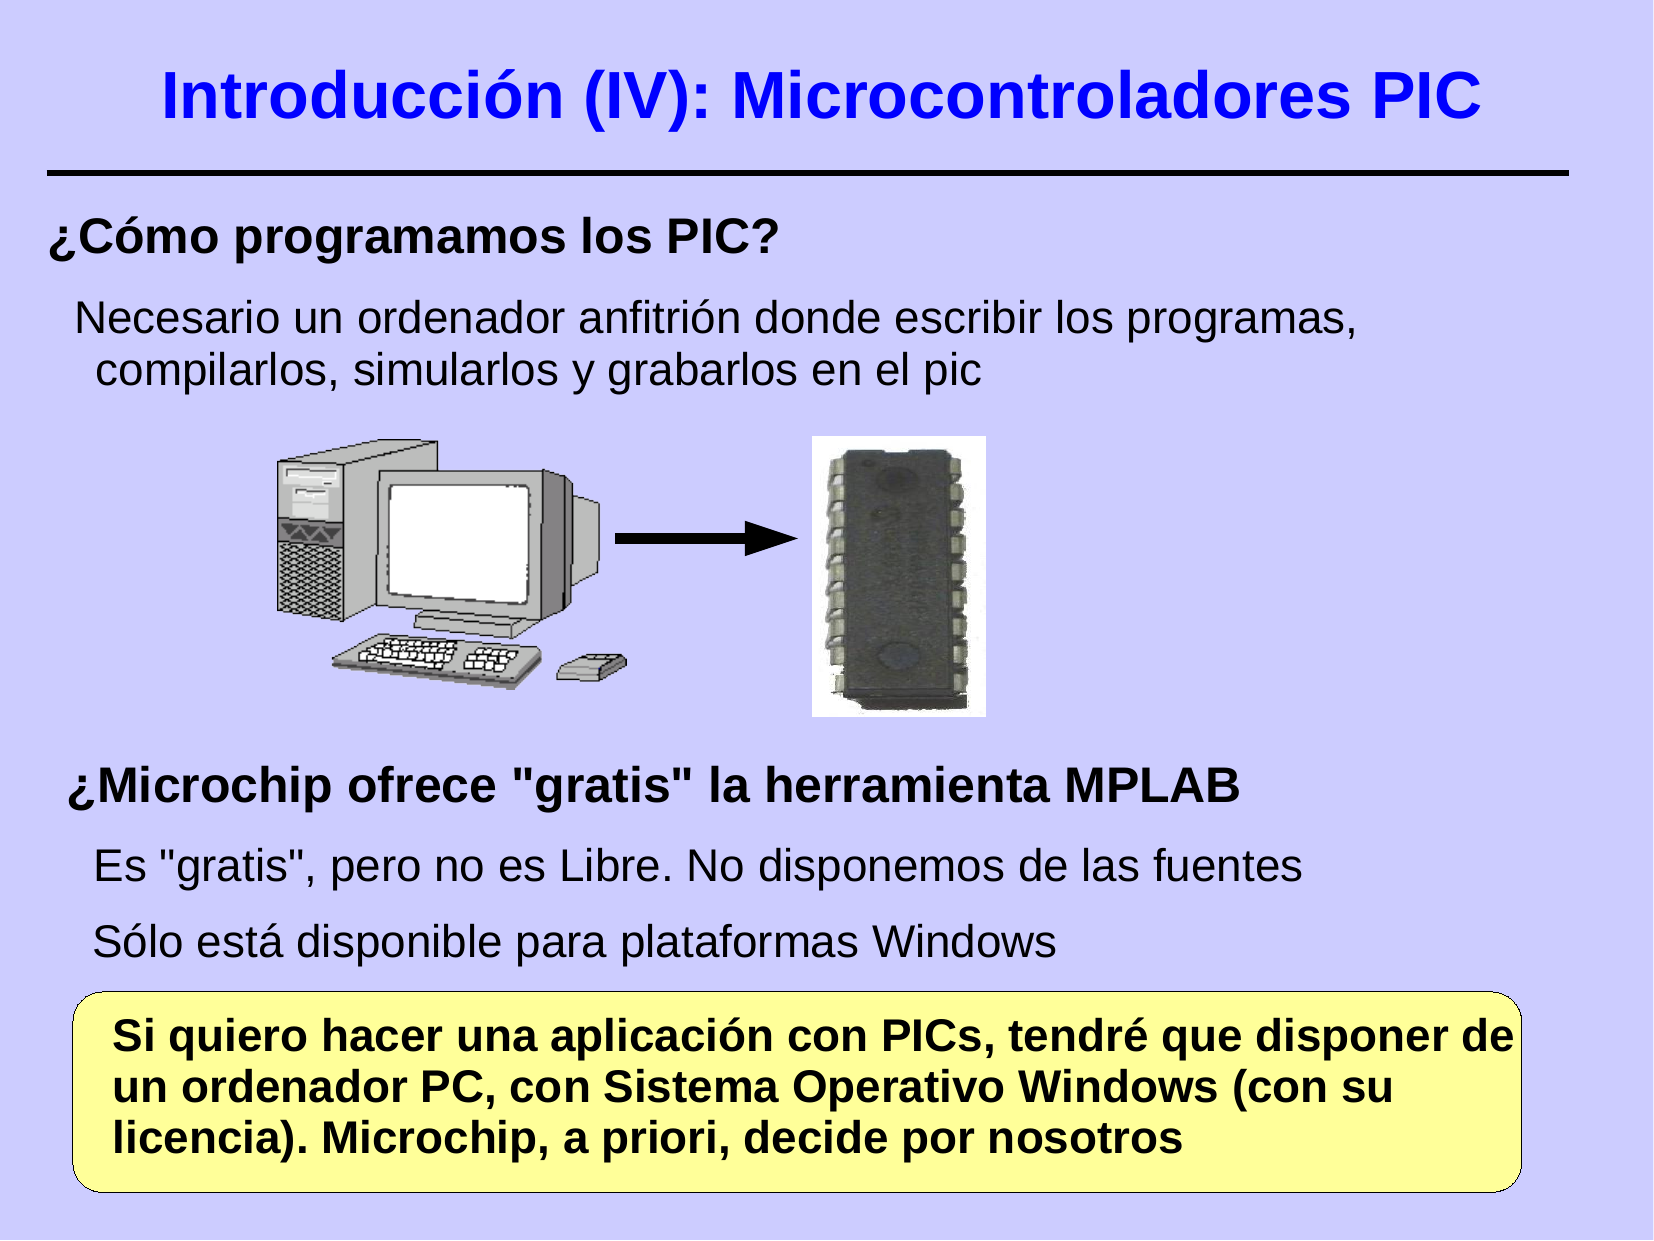

# Introducción (IV): Microcontroladores PIC
 ¿Cómo programamos los PIC?
 Necesario un ordenador anfitrión donde escribir los programas, compilarlos, simularlos y grabarlos en el pic
 ¿Microchip ofrece "gratis" la herramienta MPLAB
 Es "gratis", pero no es Libre. No disponemos de las fuentes
 Sólo está disponible para plataformas Windows
Si quiero hacer una aplicación con PICs, tendré que disponer de un ordenador PC, con Sistema Operativo Windows (con su licencia). Microchip, a priori, decide por nosotros